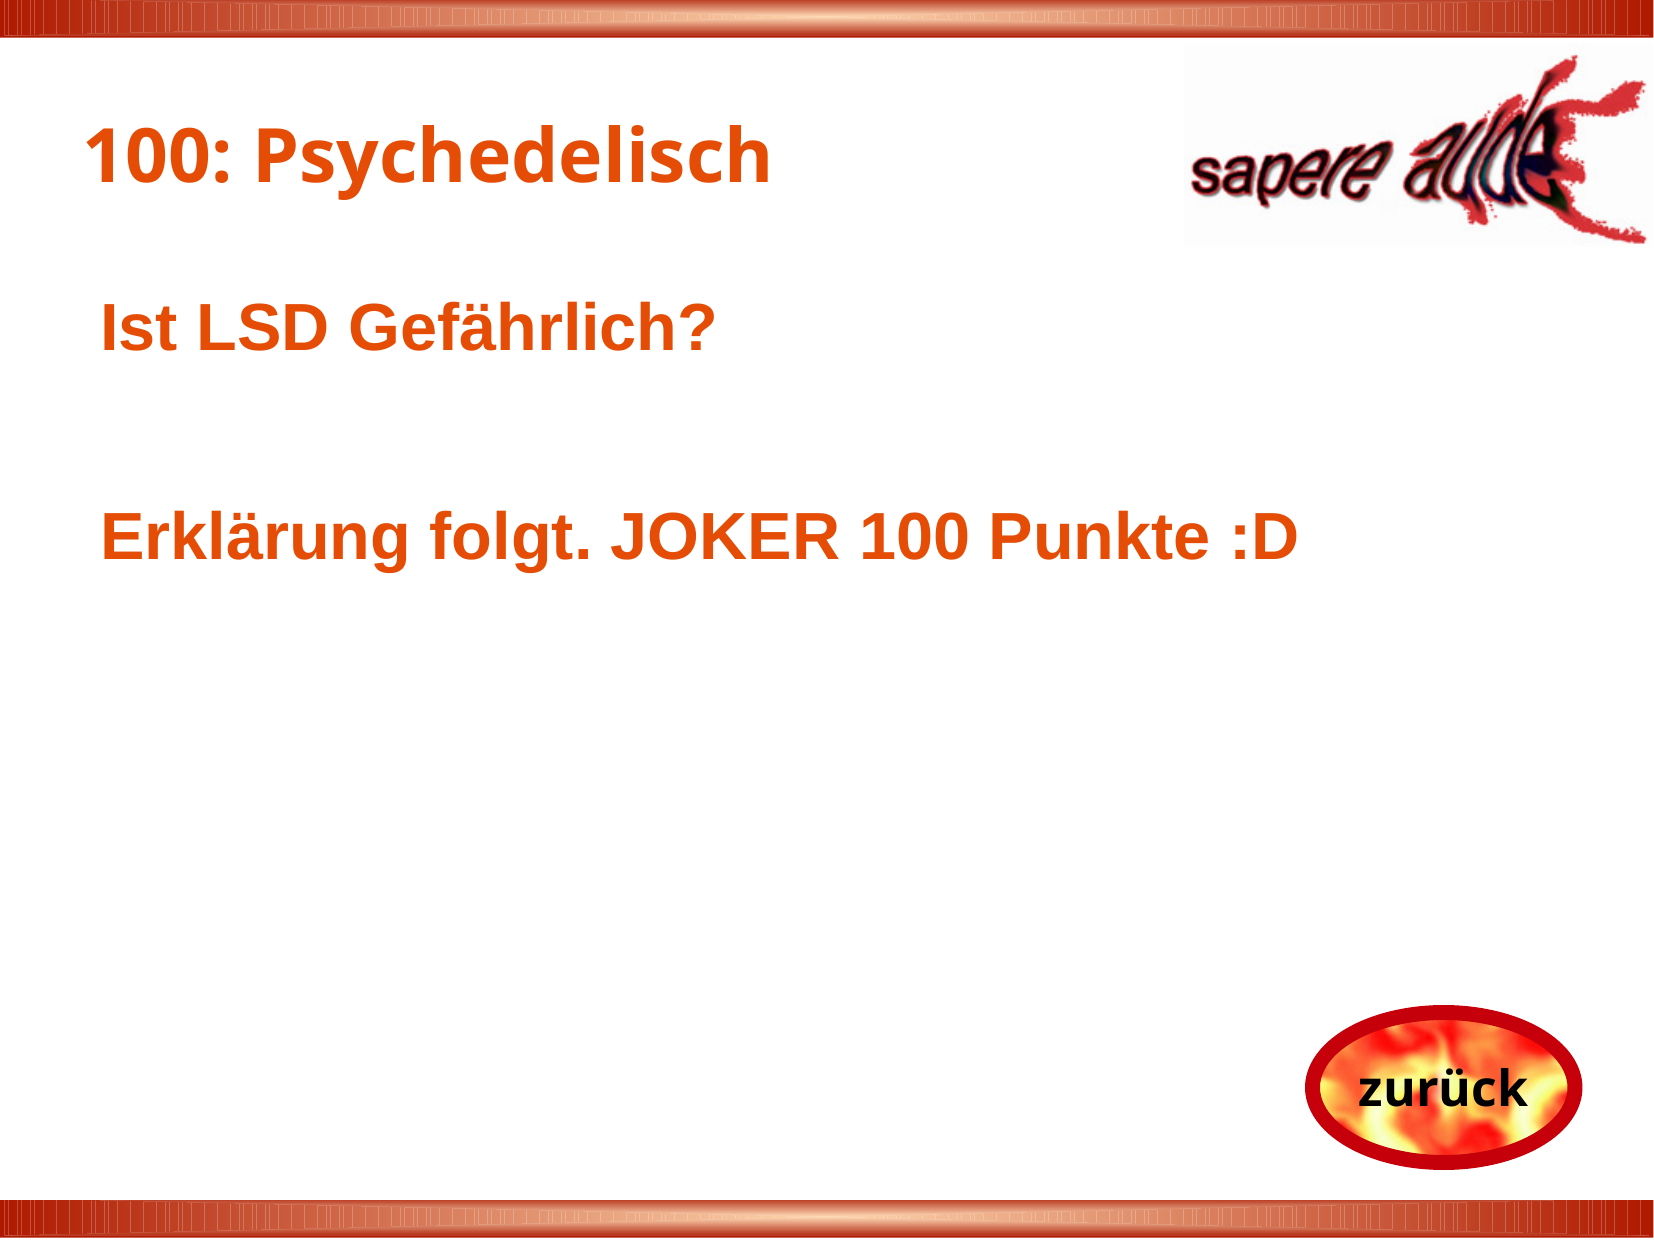

# 100: Psychedelisch
Ist LSD Gefährlich?
Erklärung folgt. JOKER 100 Punkte :D